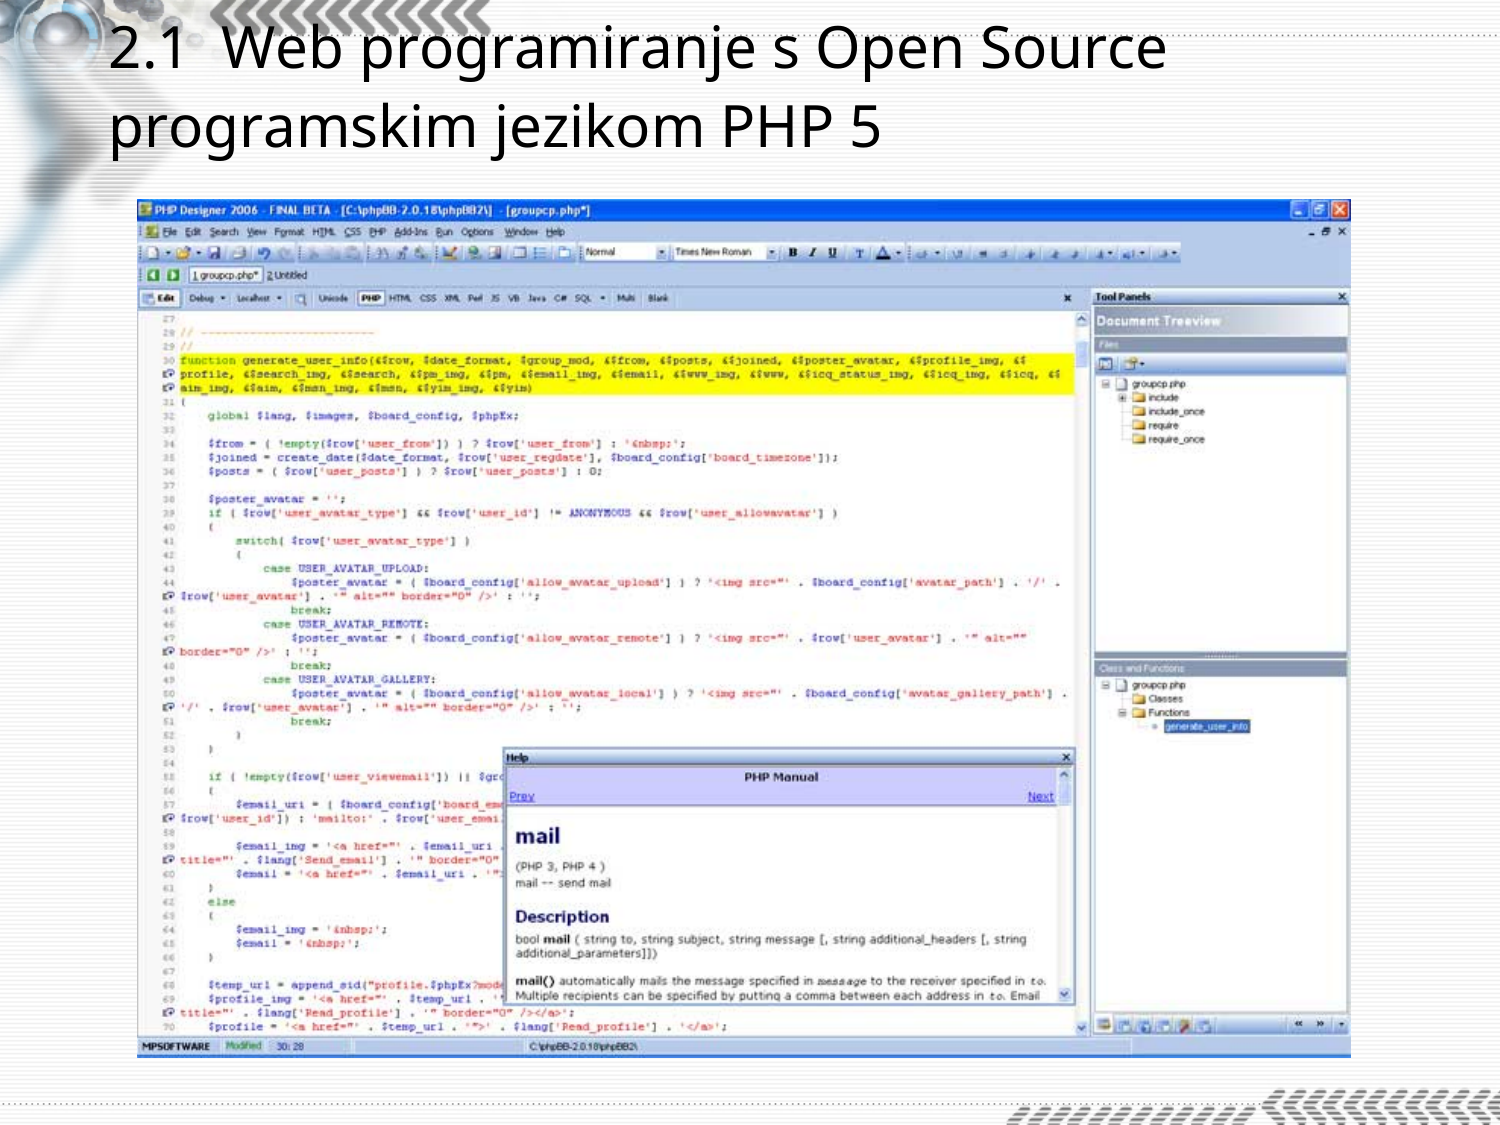

# 2.1 Web programiranje s Open Source programskim jezikom PHP 5